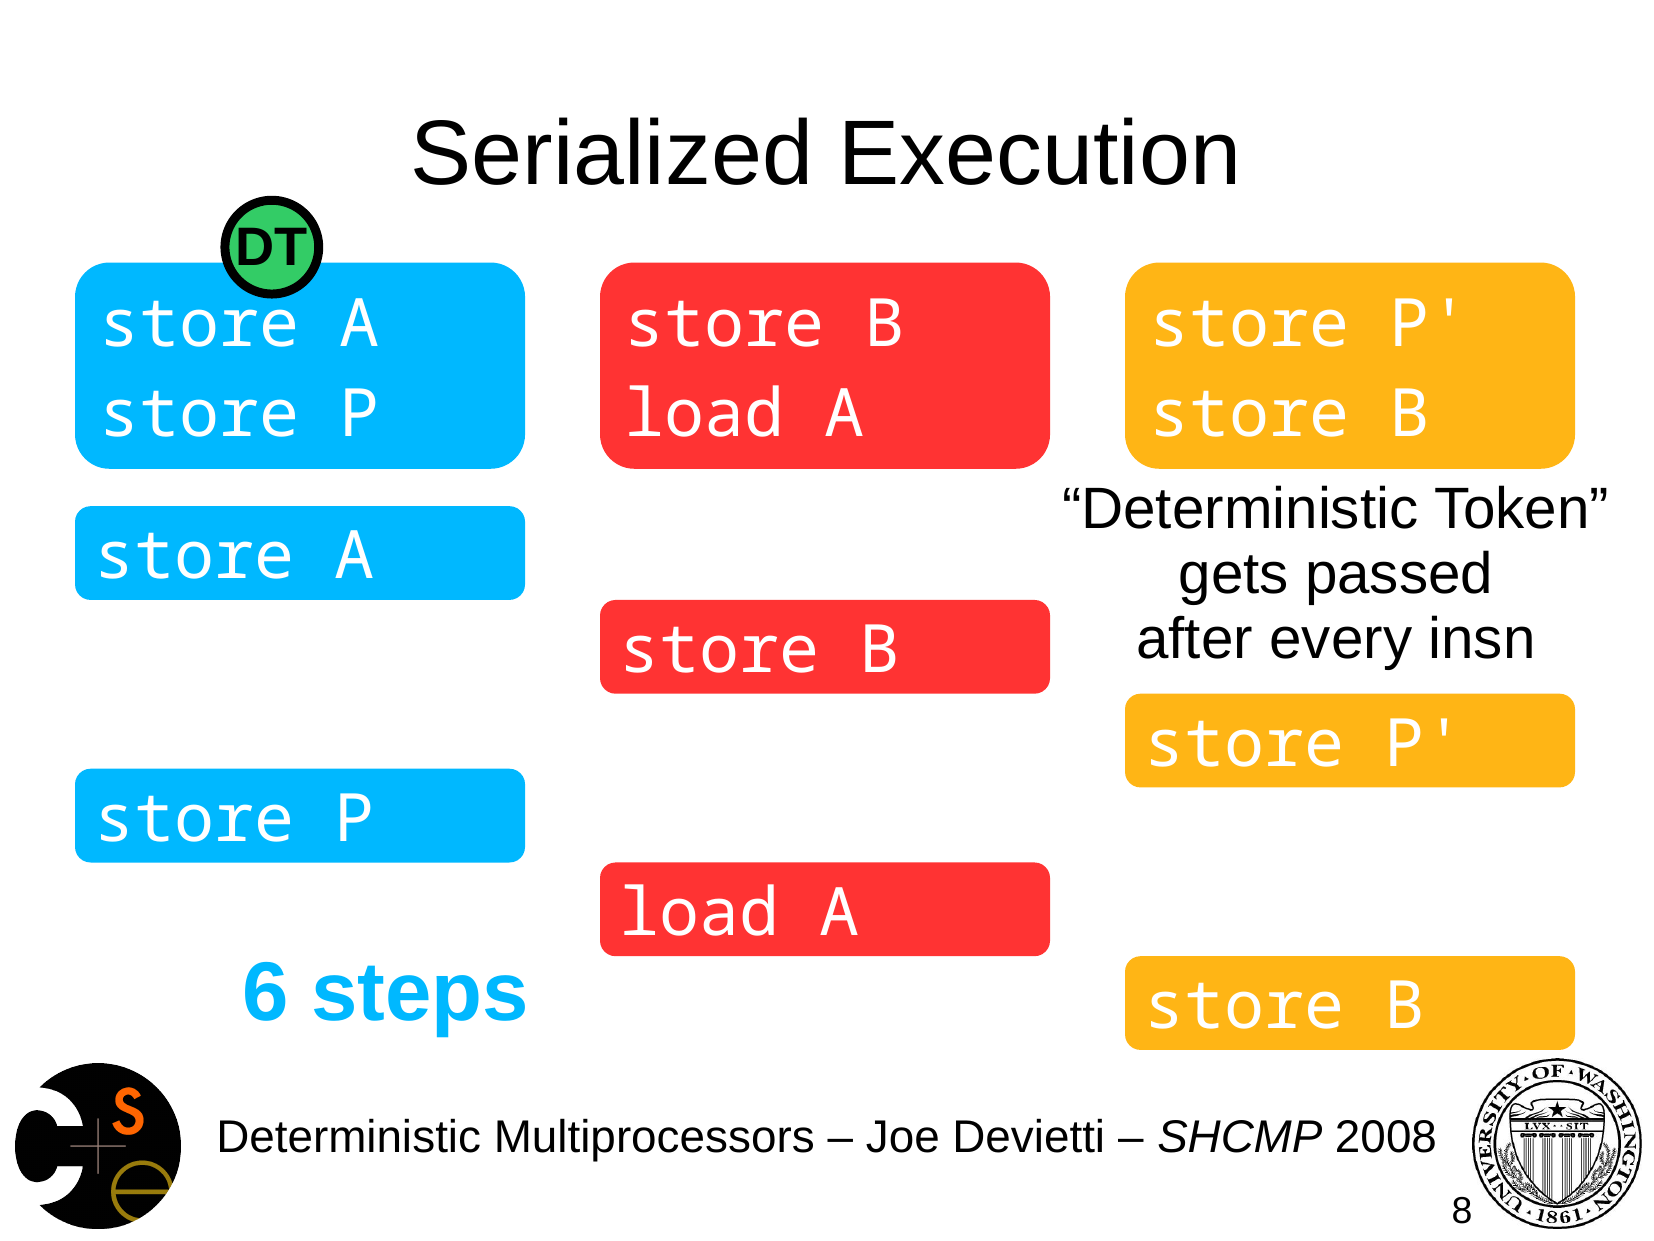

# Serialized Execution
DT
store A
store P
store B
load A
store P'
store B
“Deterministic Token”
gets passed
after every insn
store A
store B
store P'
store P
load A
6 steps
store B
8